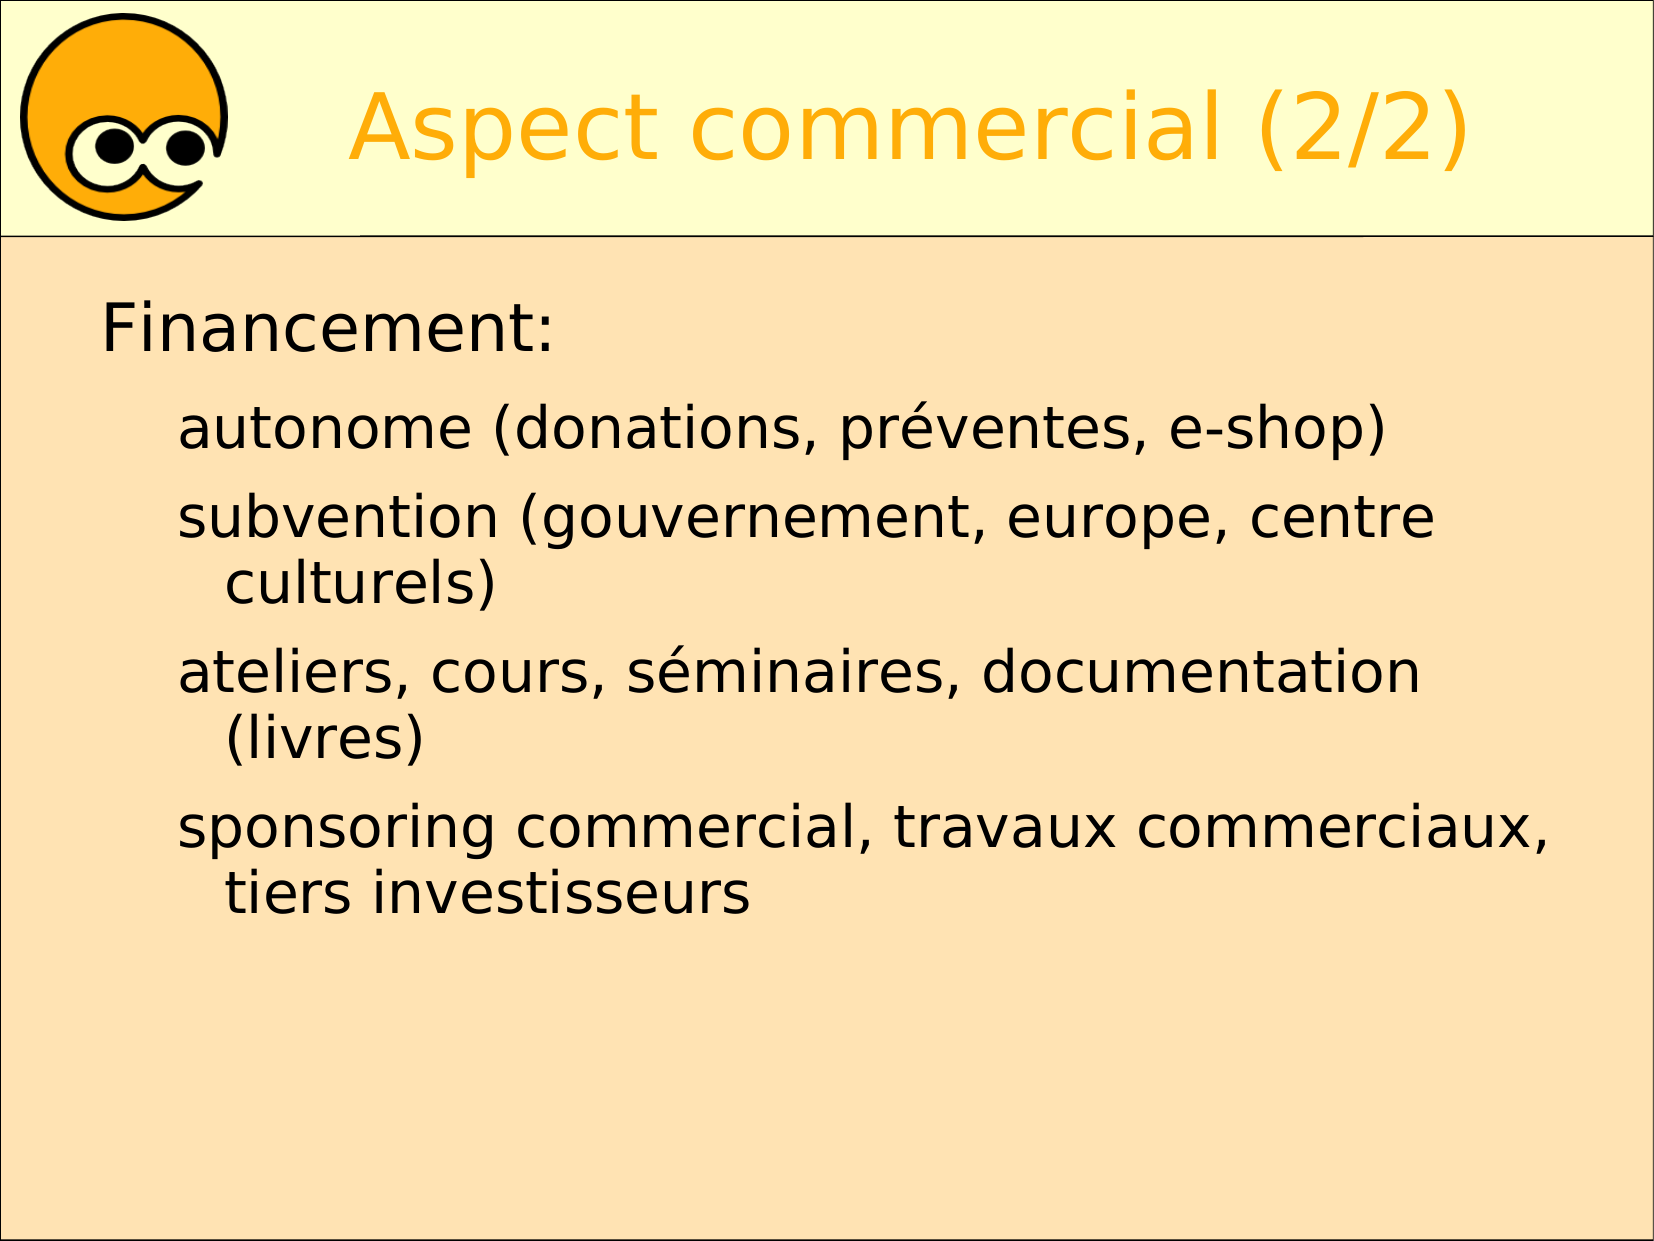

# Aspect commercial (2/2)
Financement:
autonome (donations, préventes, e-shop)
subvention (gouvernement, europe, centre culturels)
ateliers, cours, séminaires, documentation (livres)
sponsoring commercial, travaux commerciaux, tiers investisseurs